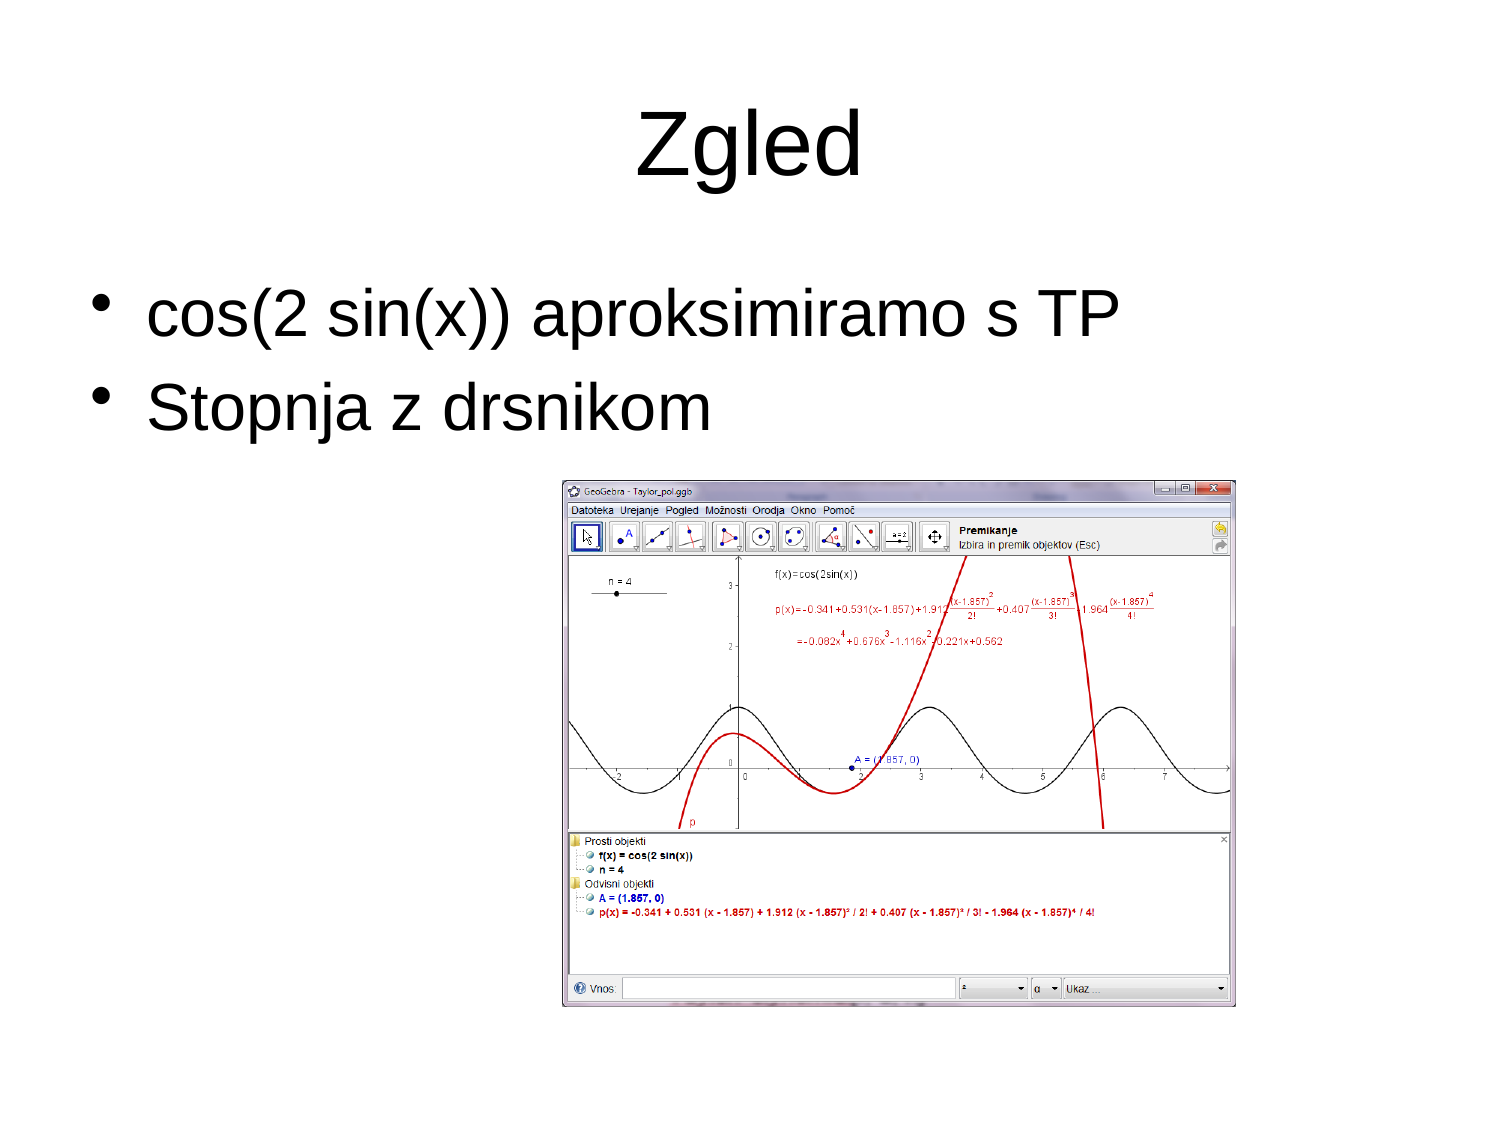

# Zgled
cos(2 sin(x)) aproksimiramo s TP
Stopnja z drsnikom